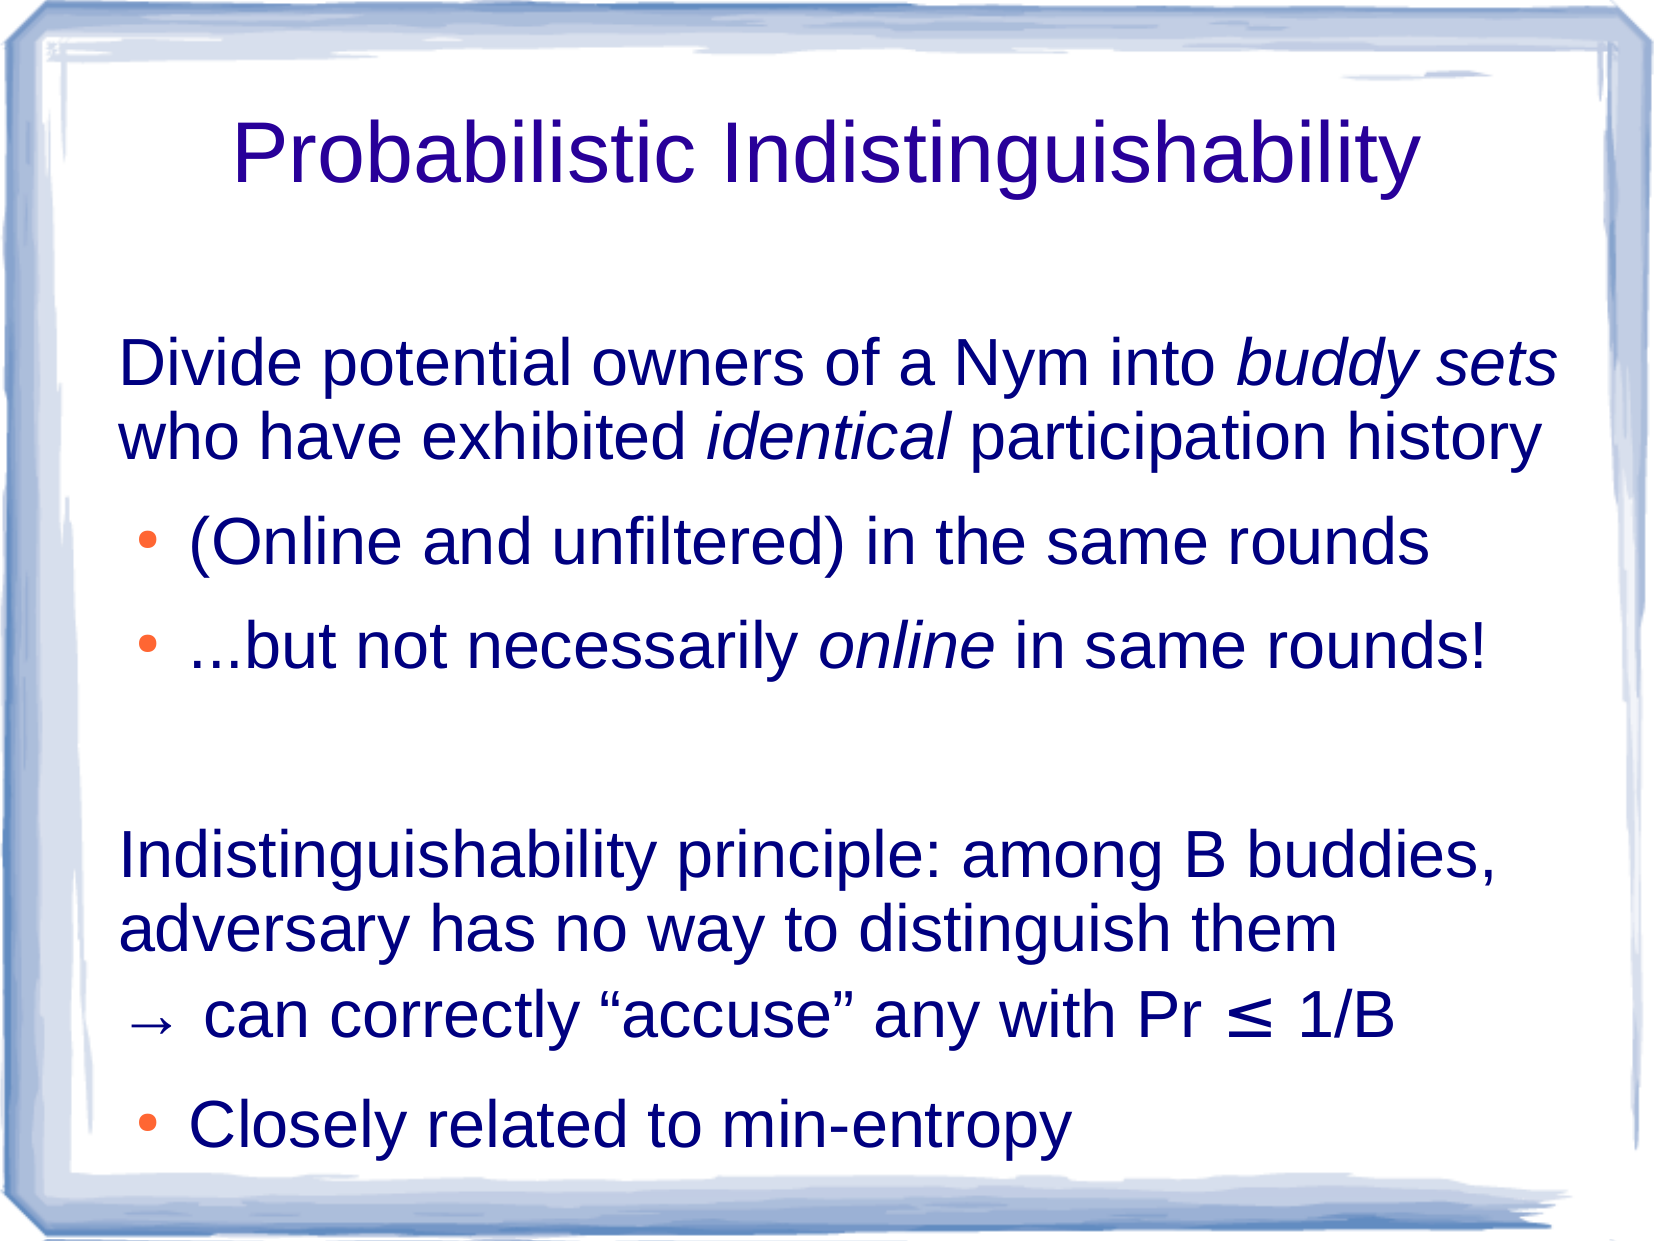

# Probabilistic Indistinguishability
Divide potential owners of a Nym into buddy sets who have exhibited identical participation history
(Online and unfiltered) in the same rounds
...but not necessarily online in same rounds!
Indistinguishability principle: among B buddies, adversary has no way to distinguish them
→ can correctly “accuse” any with Pr ≤ 1/B
Closely related to min-entropy